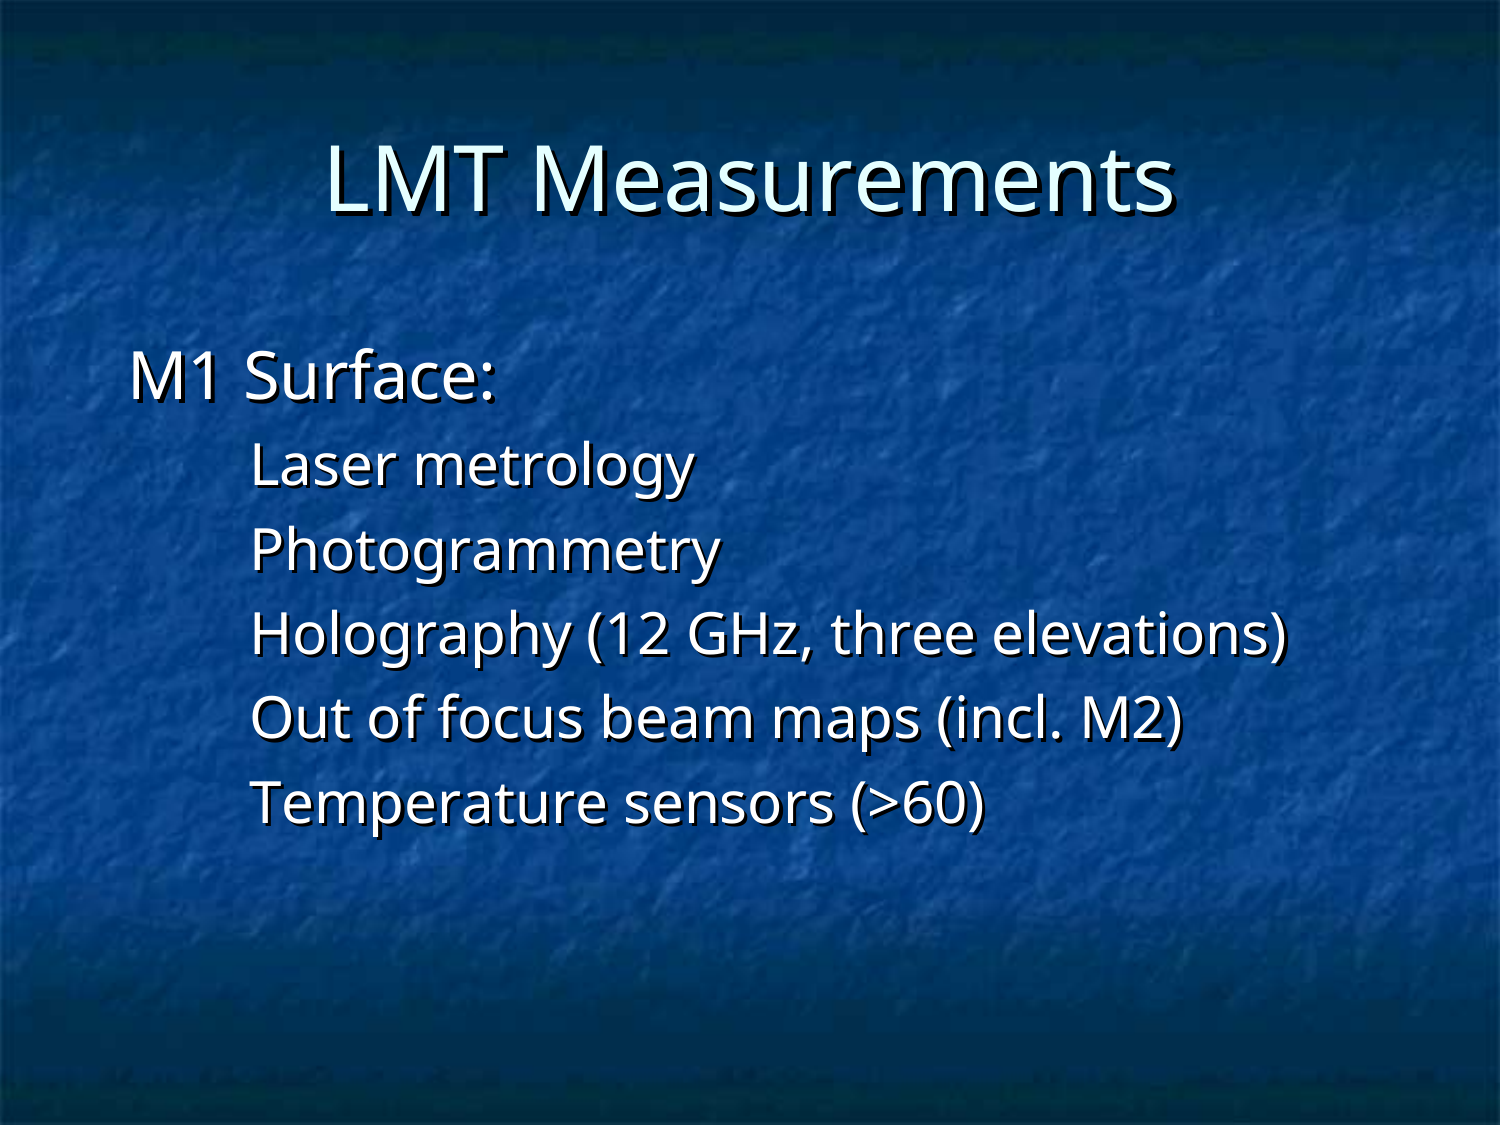

# LMT Measurements
M1 Surface:
Laser metrology
Photogrammetry
Holography (12 GHz, three elevations)
Out of focus beam maps (incl. M2)
Temperature sensors (>60)